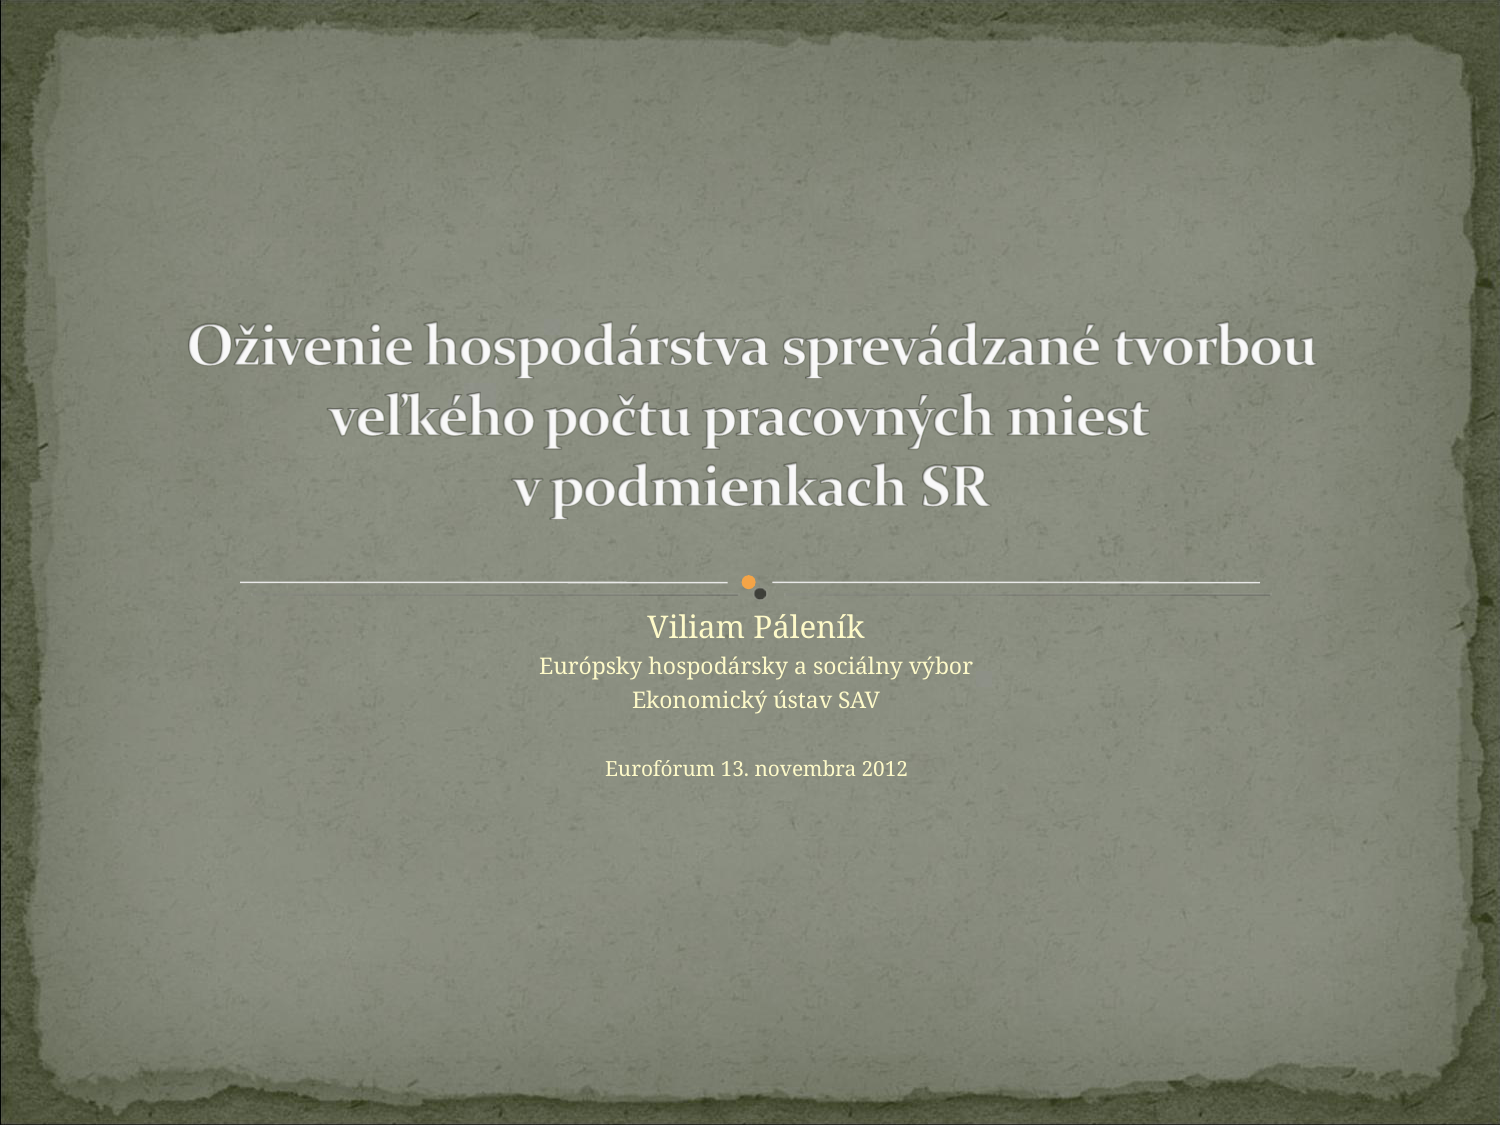

Viliam Páleník
Európsky hospodársky a sociálny výbor
Ekonomický ústav SAV
Eurofórum 13. novembra 2012